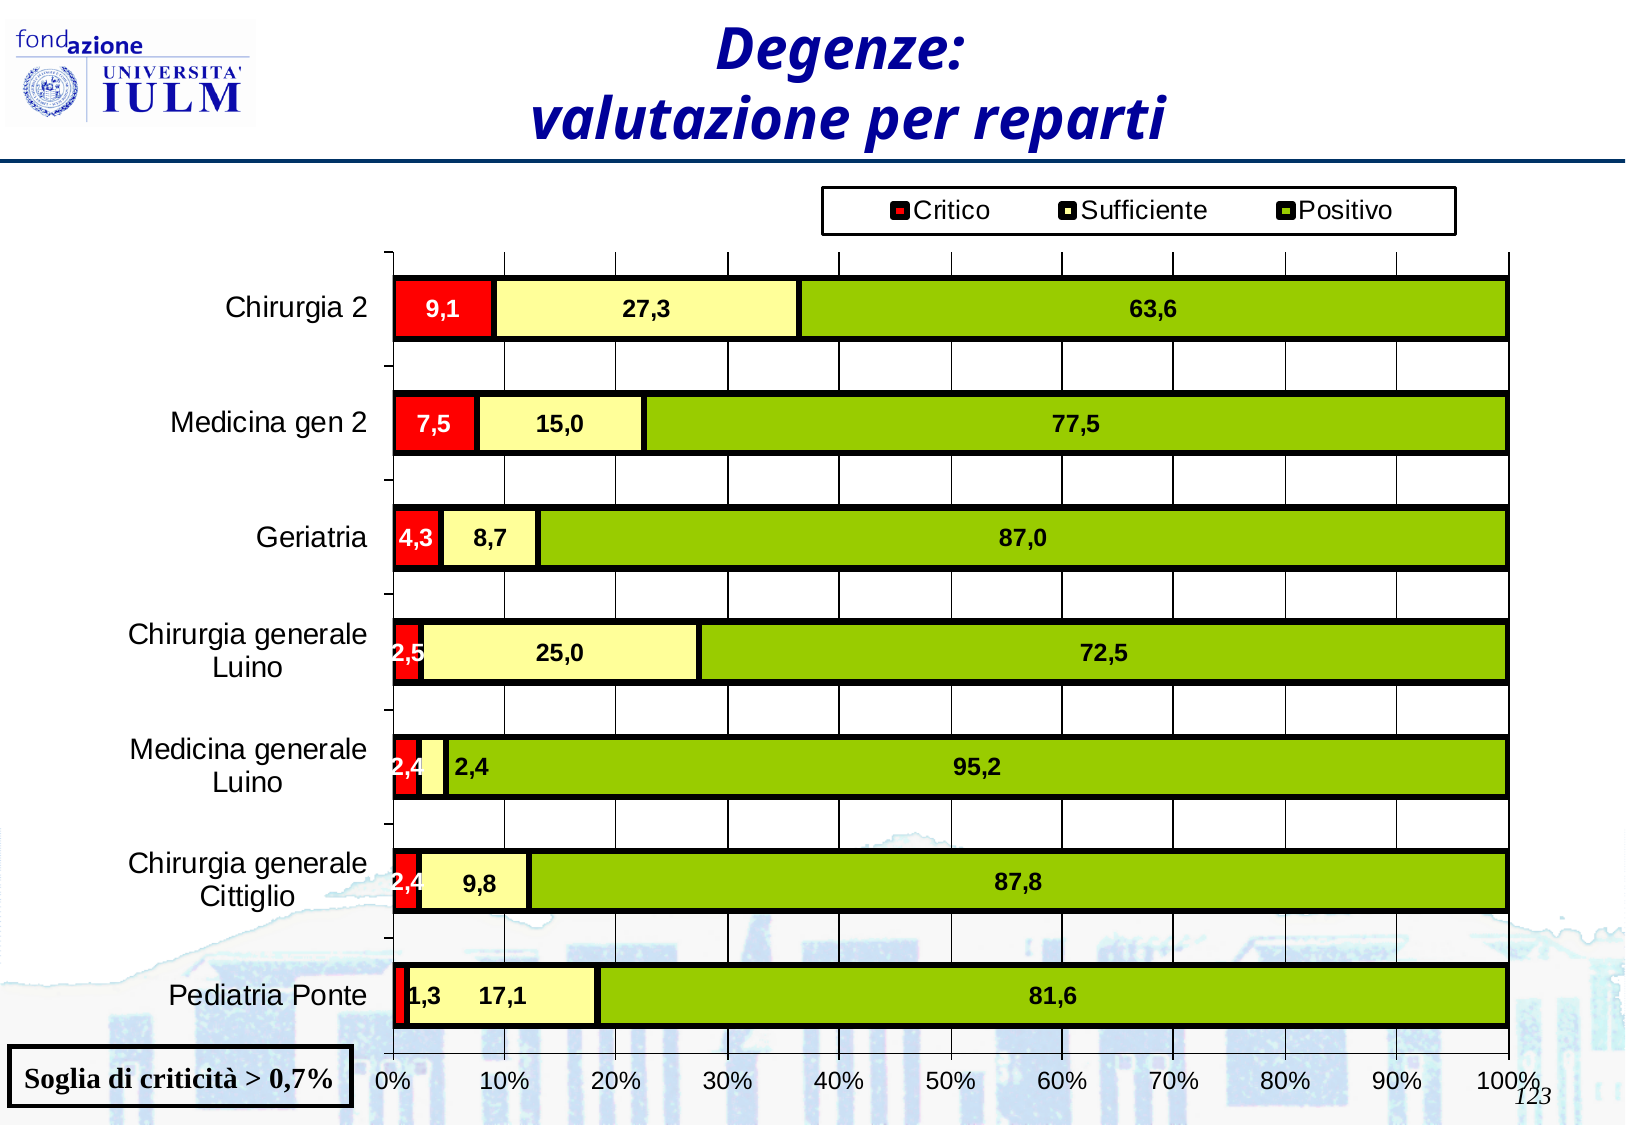

Degenze:
valutazione per reparti
Soglia di criticità > 0,7%